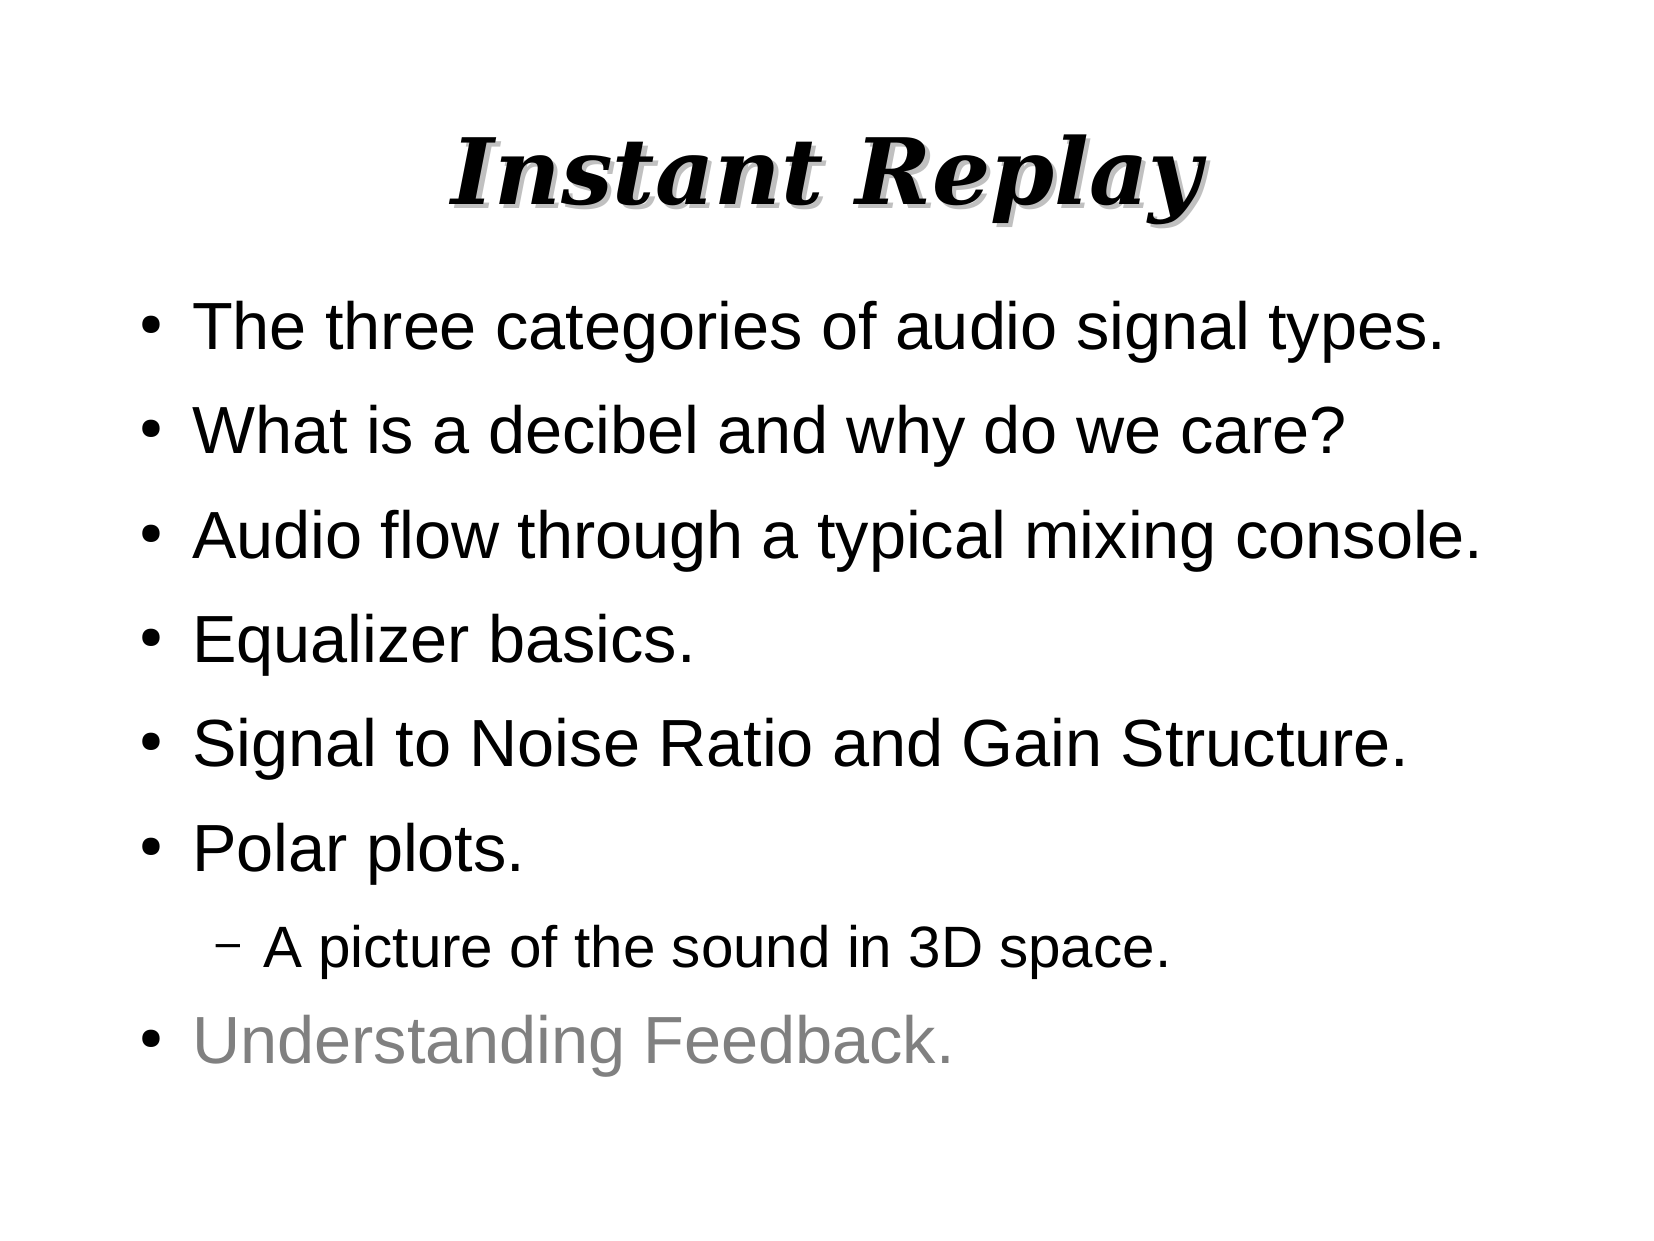

# Instant Replay
The three categories of audio signal types.
What is a decibel and why do we care?
Audio flow through a typical mixing console.
Equalizer basics.
Signal to Noise Ratio and Gain Structure.
Polar plots.
A picture of the sound in 3D space.
Understanding Feedback.